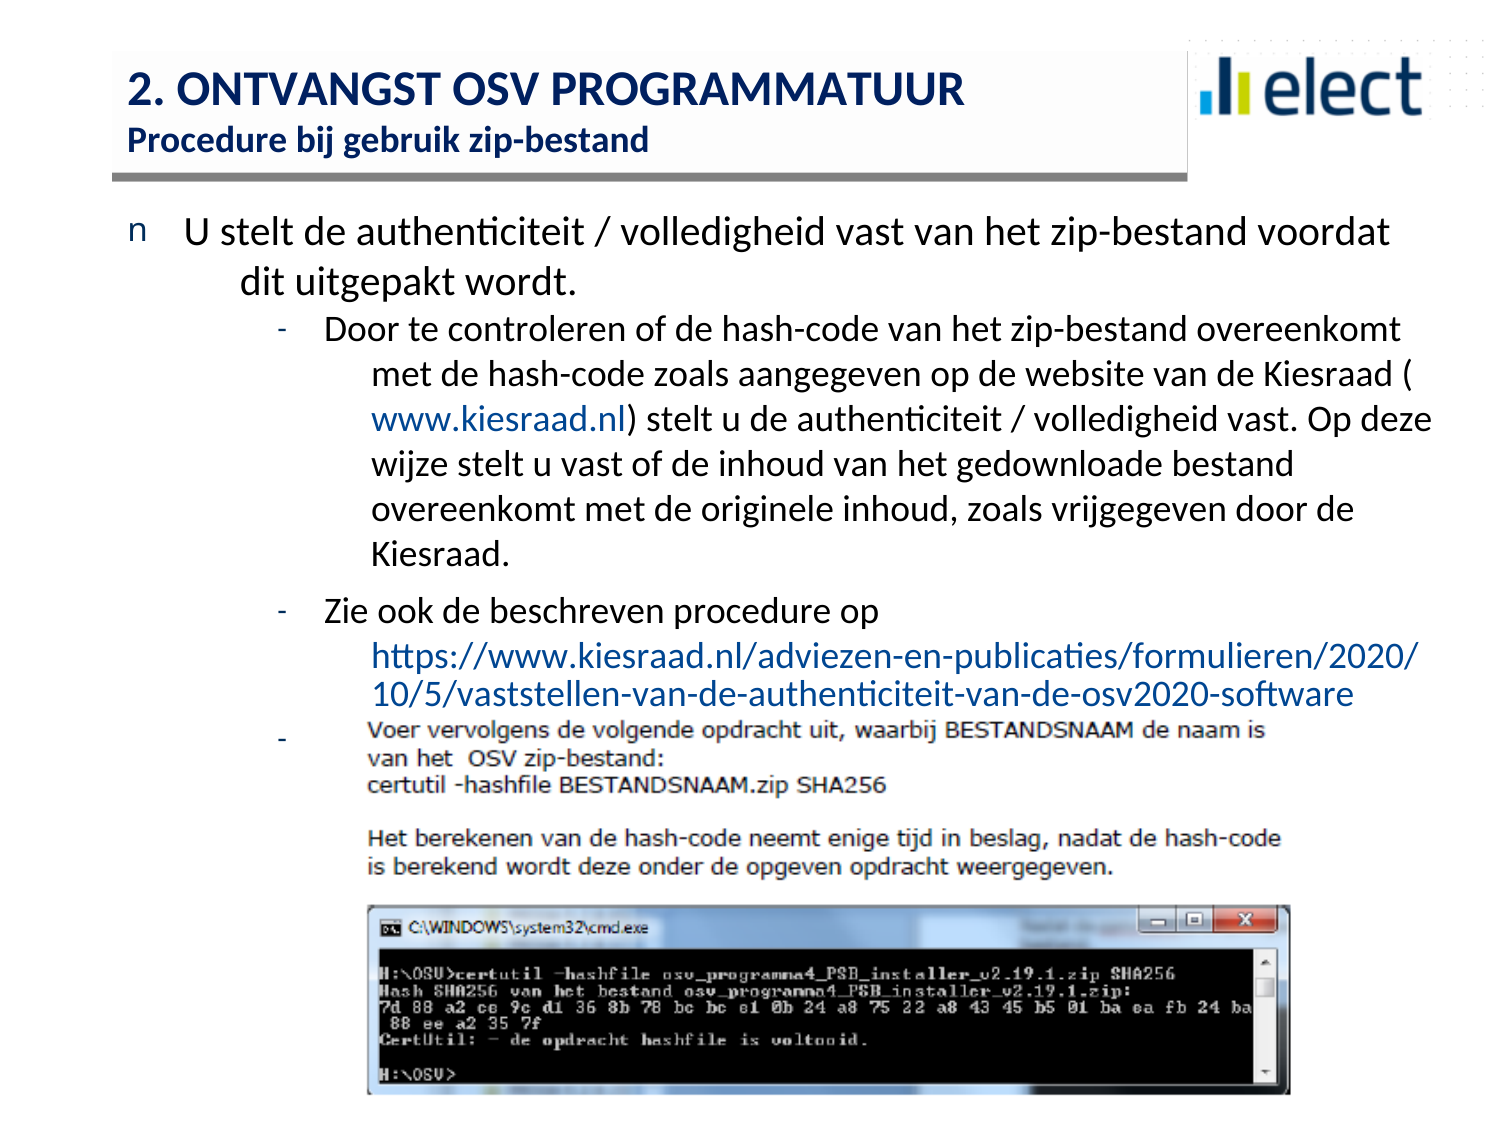

# 2. Ontvangst van de OSV programma’s Procedure bij download zip-bestand
2. ONTVANGST OSV PROGRAMMATUUR
Procedure bij gebruik zip-bestand
U stelt de authenticiteit / volledigheid vast van het zip-bestand voordat dit uitgepakt wordt.
Door te controleren of de hash-code van het zip-bestand overeenkomt met de hash-code zoals aangegeven op de website van de Kiesraad (www.kiesraad.nl) stelt u de authenticiteit / volledigheid vast. Op deze wijze stelt u vast of de inhoud van het gedownloade bestand overeenkomt met de originele inhoud, zoals vrijgegeven door de Kiesraad.
Zie ook de beschreven procedure op https://www.kiesraad.nl/adviezen-en-publicaties/formulieren/2020/10/5/vaststellen-van-de-authenticiteit-van-de-osv2020-software